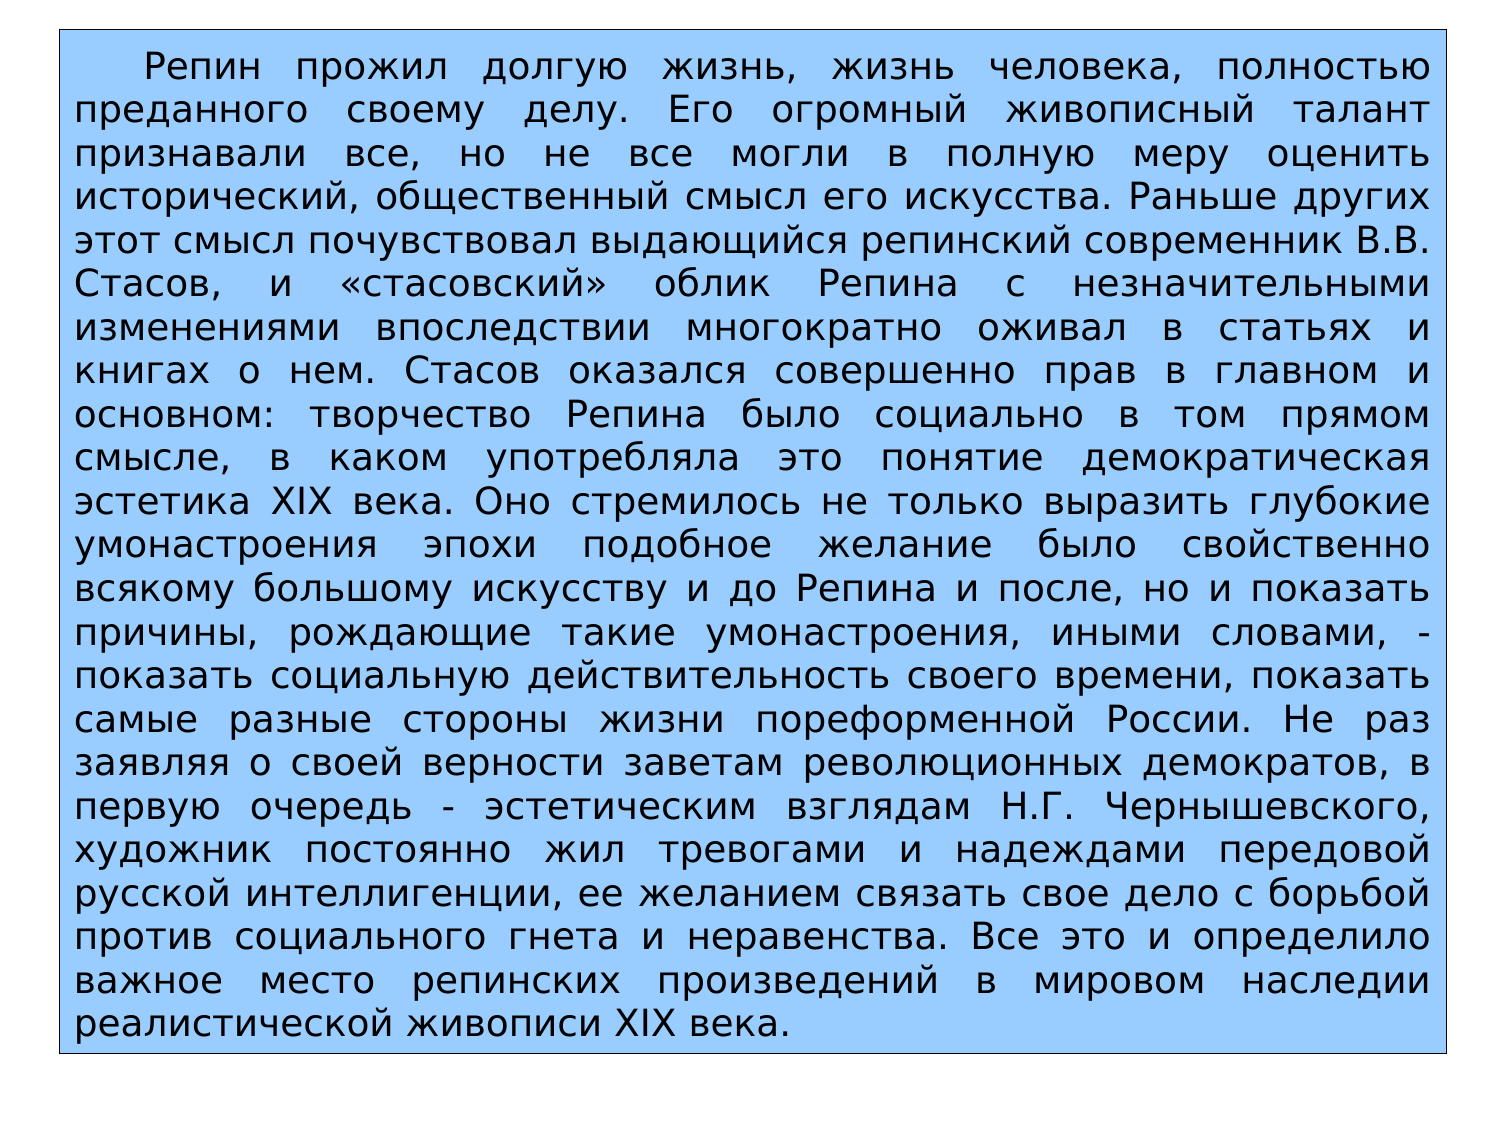

Репин прожил долгую жизнь, жизнь человека, полностью преданного своему делу. Его огромный живописный талант признавали все, но не все могли в полную меру оценить исторический, общественный смысл его искусства. Раньше других этот смысл почувствовал выдающийся репинский современник В.В. Стасов, и «стасовский» облик Репина с незначительными изменениями впоследствии многократно оживал в статьях и книгах о нем. Стасов оказался совершенно прав в главном и основном: творчество Репина было социально в том прямом смысле, в каком употребляла это понятие демократическая эстетика XIX века. Оно стремилось не только выразить глубокие умонастроения эпохи подобное желание было свойственно всякому большому искусству и до Репина и после, но и показать причины, рождающие такие умонастроения, иными словами, - показать социальную действительность своего времени, показать самые разные стороны жизни пореформенной России. Не раз заявляя о своей верности заветам революционных демократов, в первую очередь - эстетическим взглядам Н.Г. Чернышевского, художник постоянно жил тревогами и надеждами передовой русской интеллигенции, ее желанием связать свое дело с борьбой против социального гнета и неравенства. Все это и определило важное место репинских произведений в мировом наследии реалистической живописи XIX века.